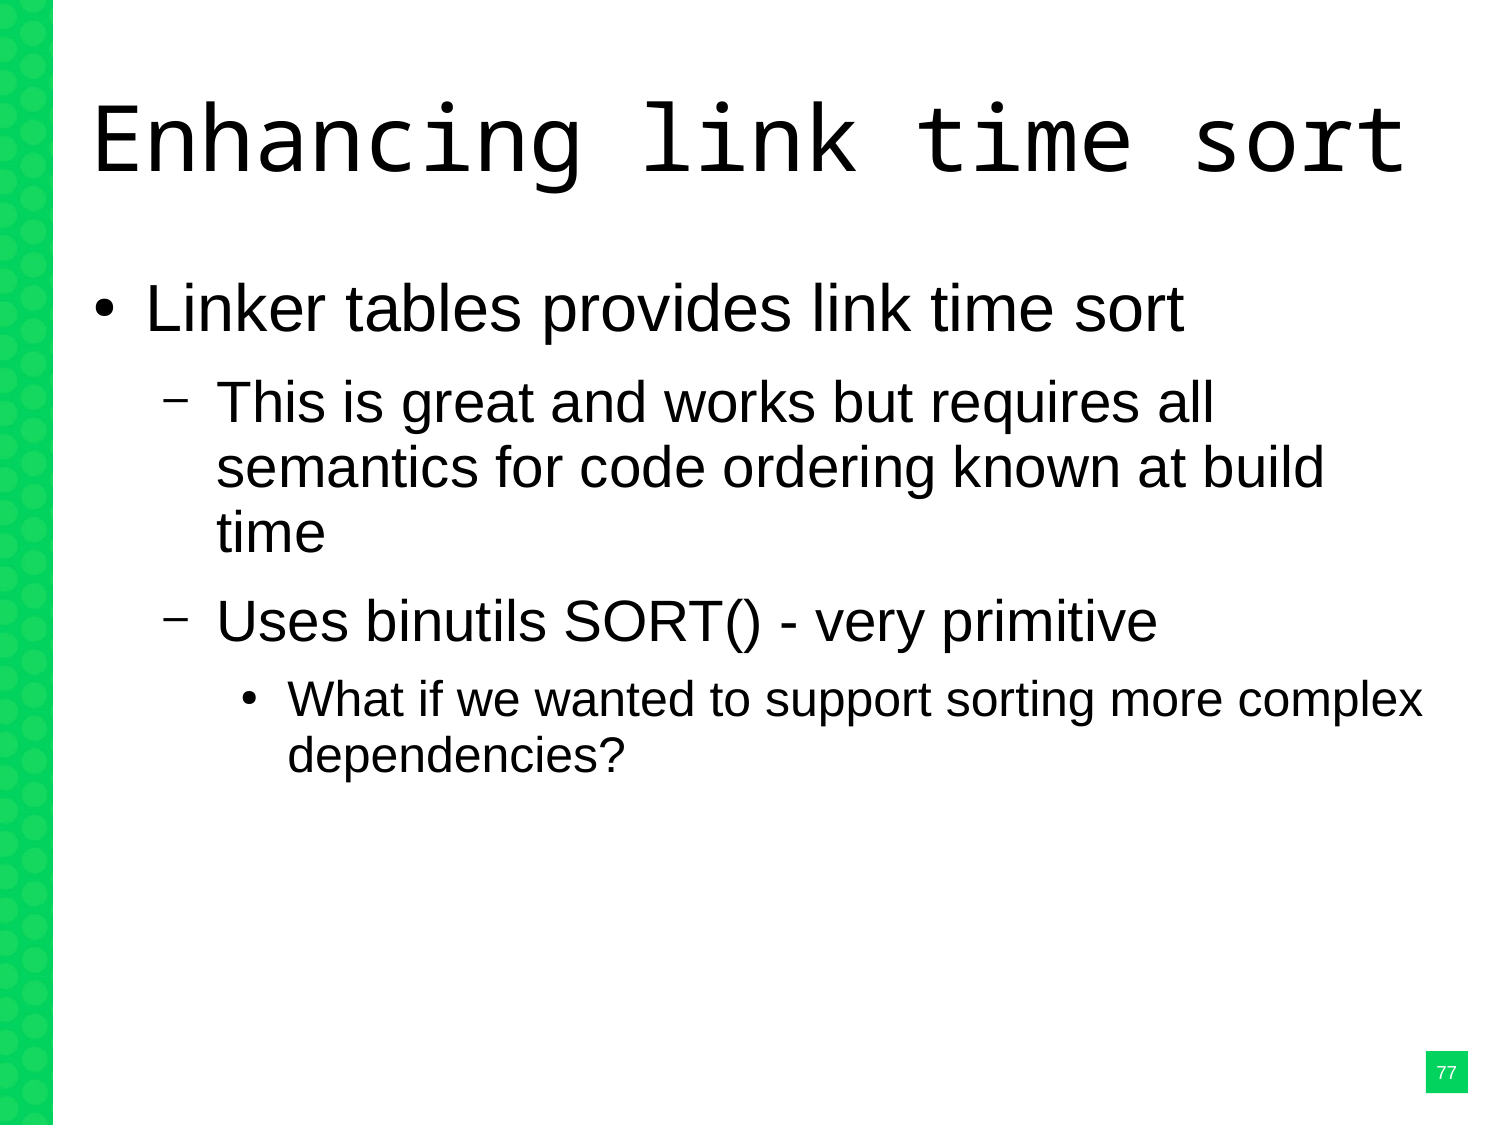

# Enhancing link time sort
Linker tables provides link time sort
This is great and works but requires all semantics for code ordering known at build time
Uses binutils SORT() - very primitive
What if we wanted to support sorting more complex dependencies?